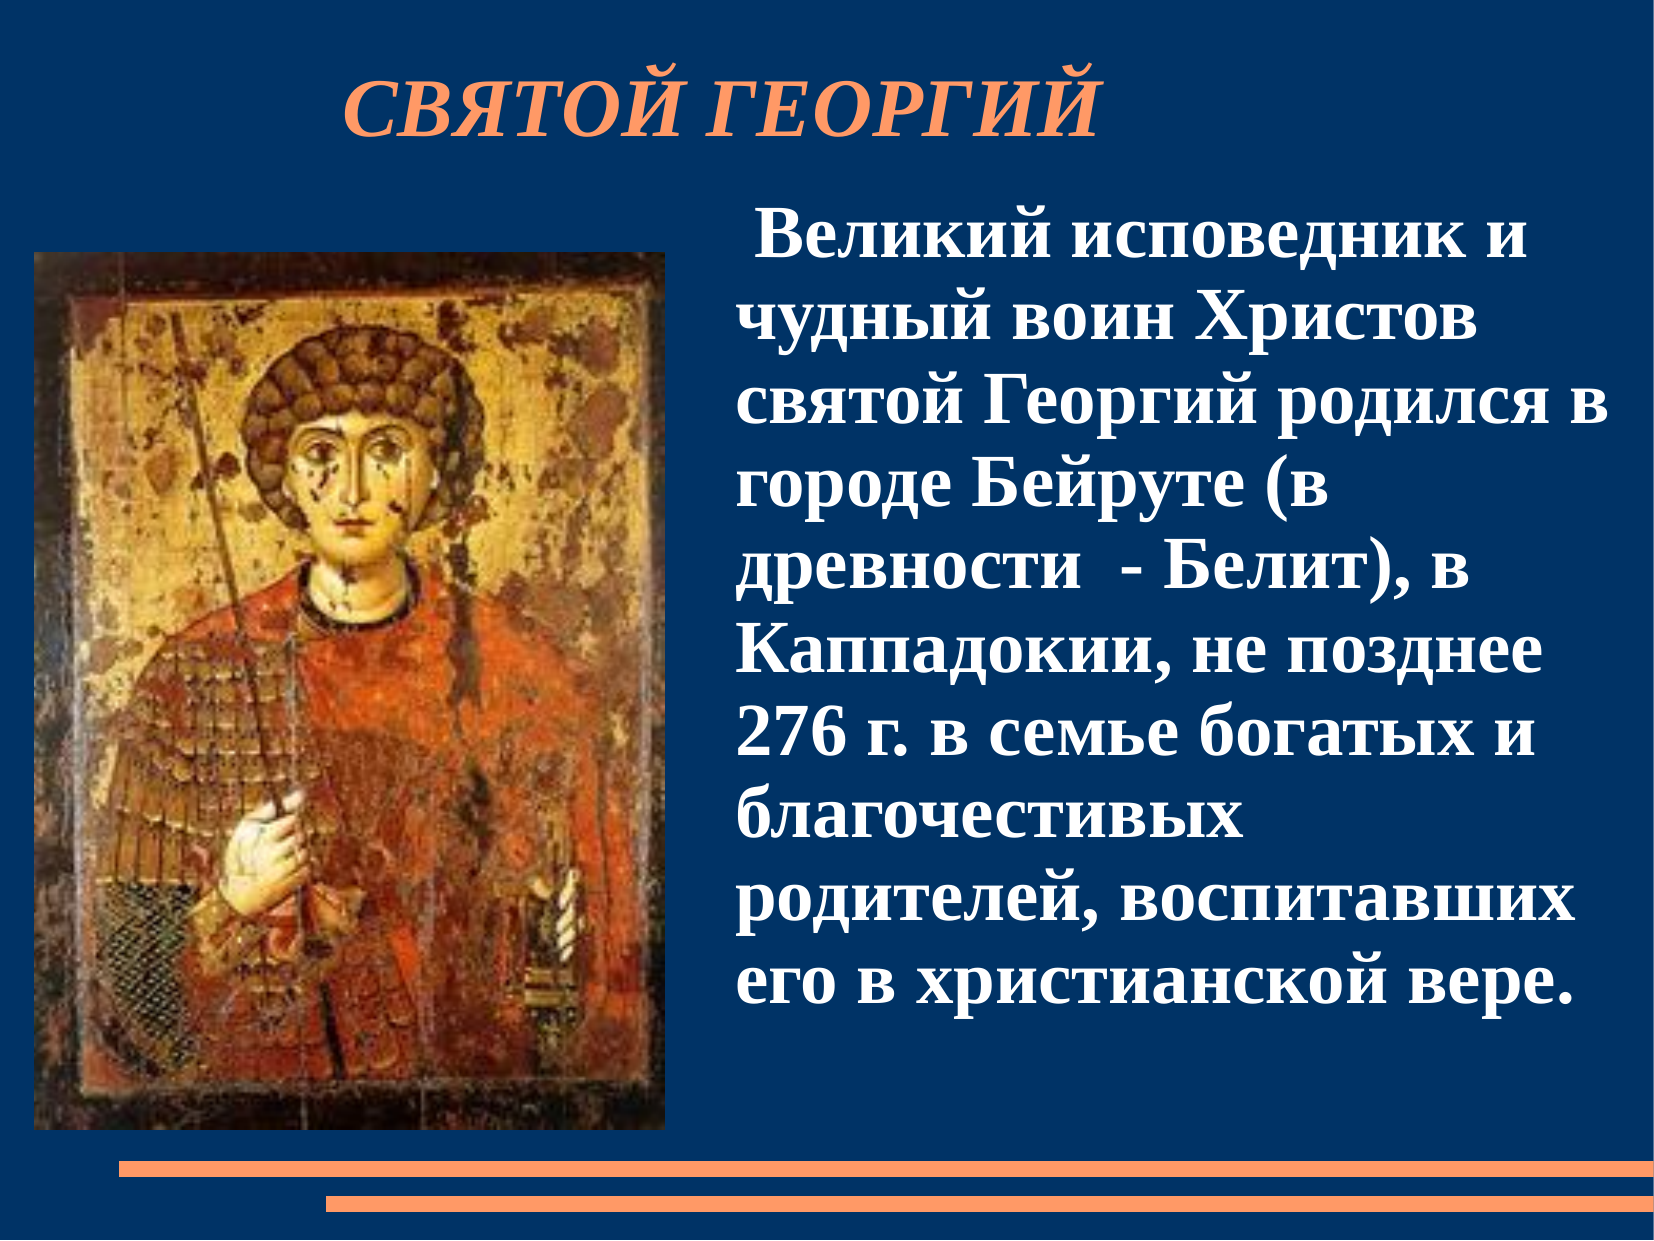

# СВЯТОЙ ГЕОРГИЙ
 Великий исповедник и чудный воин Христов святой Георгий родился в городе Бейруте (в древности ‑ Белит), в Каппадокии, не позднее 276 г. в семье богатых и благочестивых родителей, воспитавших его в христианской вере.